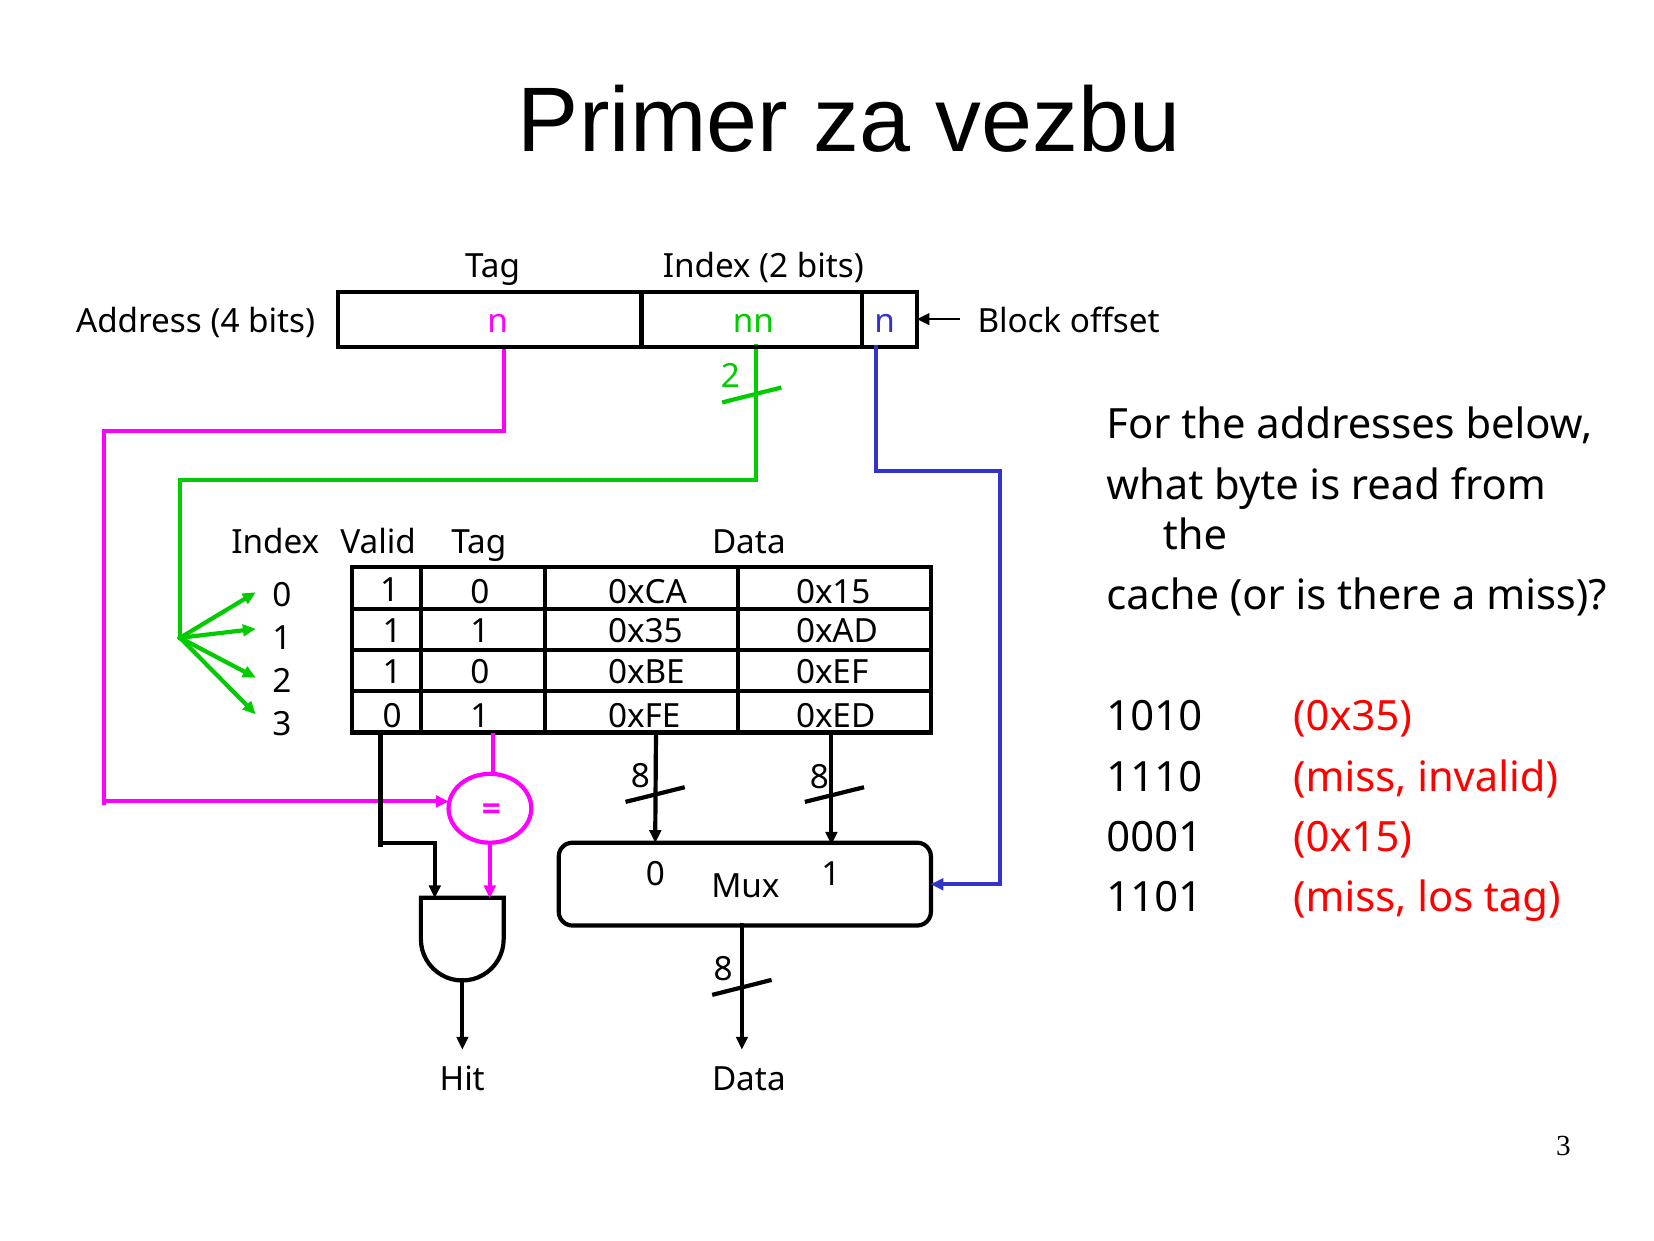

# Primer za vezbu
Tag
Index (2 bits)
Address (4 bits)
n
nn
n
Block offset
2
For the addresses below,
what byte is read from the
cache (or is there a miss)?
1010	(0x35)
1110	(miss, invalid)
0001	(0x15)
1101	(miss, los tag)
Index
Valid
Tag
Data
1
0
0xCA
0x15
0
1
2
3
1
1
0x35
0xAD
1
0
0xBE
0xEF
0
1
0xFE
0xED
8
8
=
0
1
Mux
8
Hit
Data
3